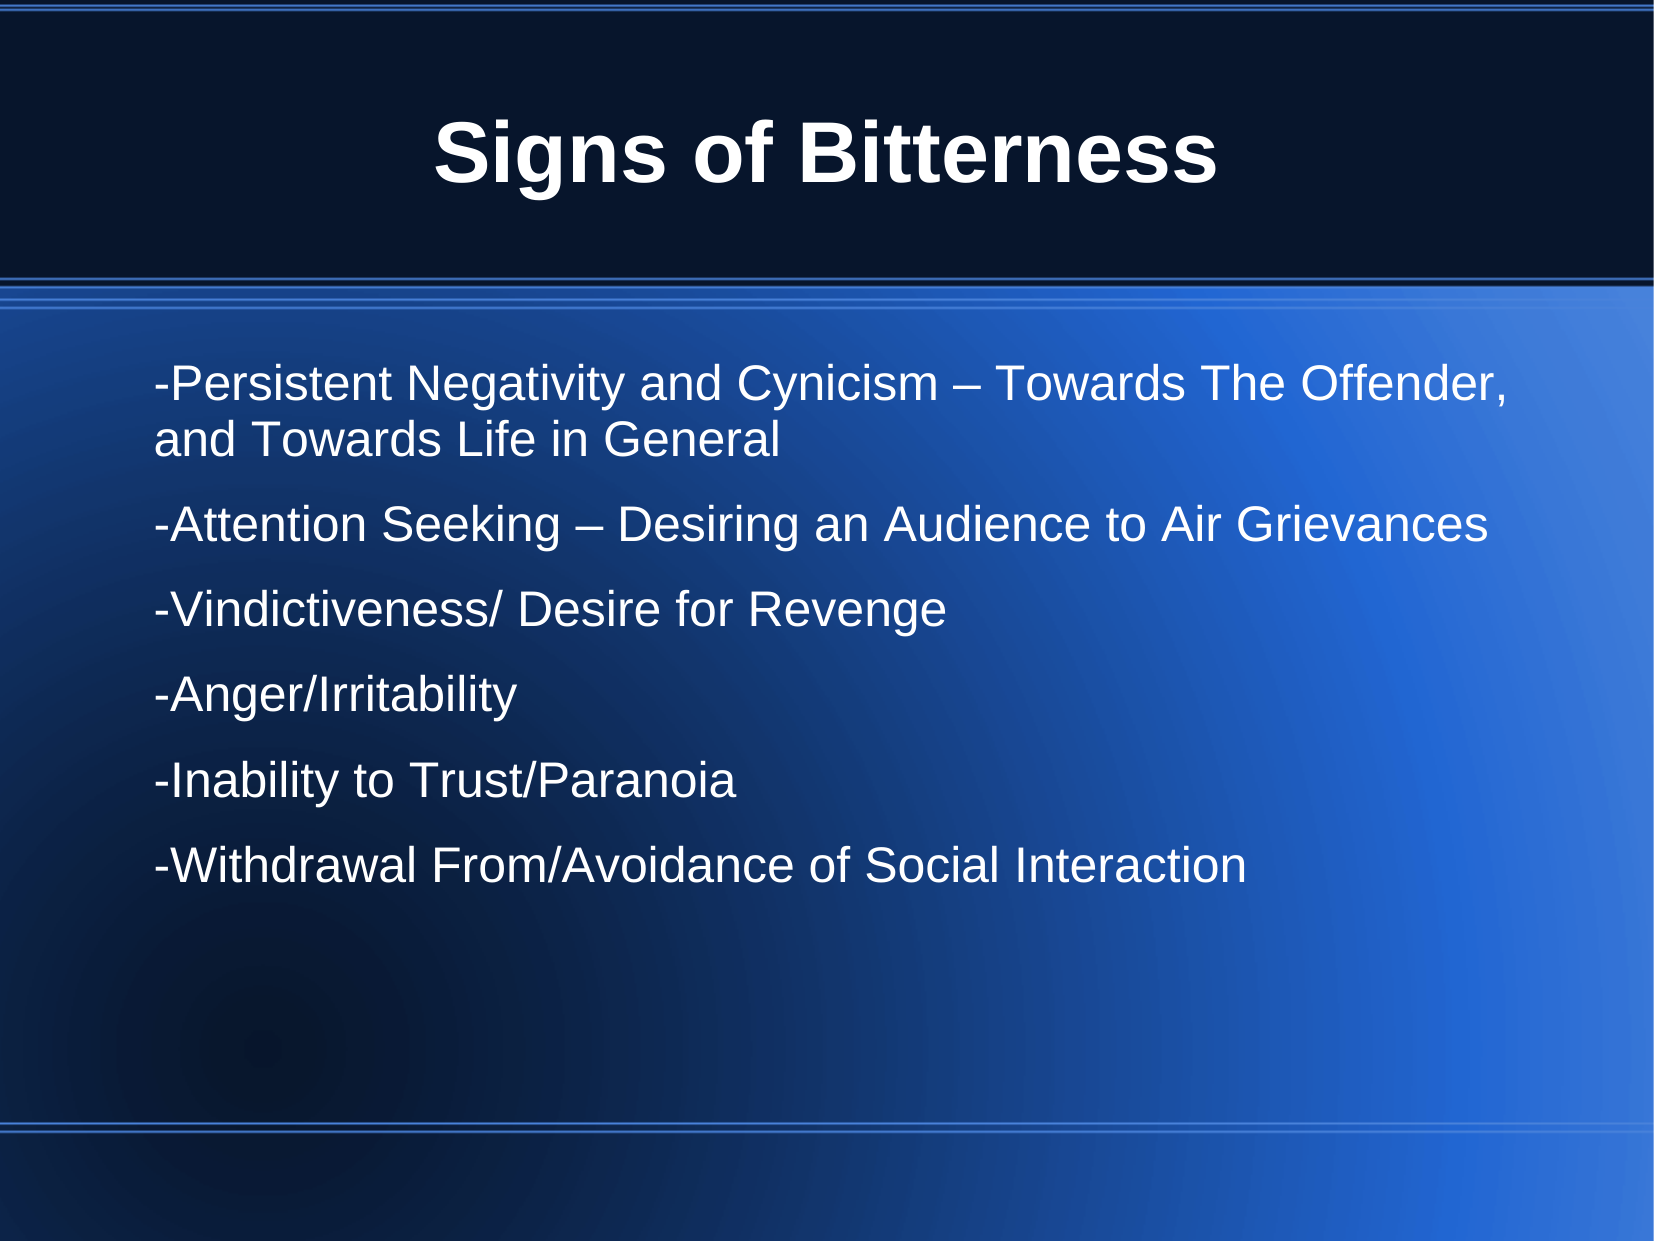

# Signs of Bitterness
-Persistent Negativity and Cynicism – Towards The Offender, and Towards Life in General
-Attention Seeking – Desiring an Audience to Air Grievances
-Vindictiveness/ Desire for Revenge
-Anger/Irritability
-Inability to Trust/Paranoia
-Withdrawal From/Avoidance of Social Interaction